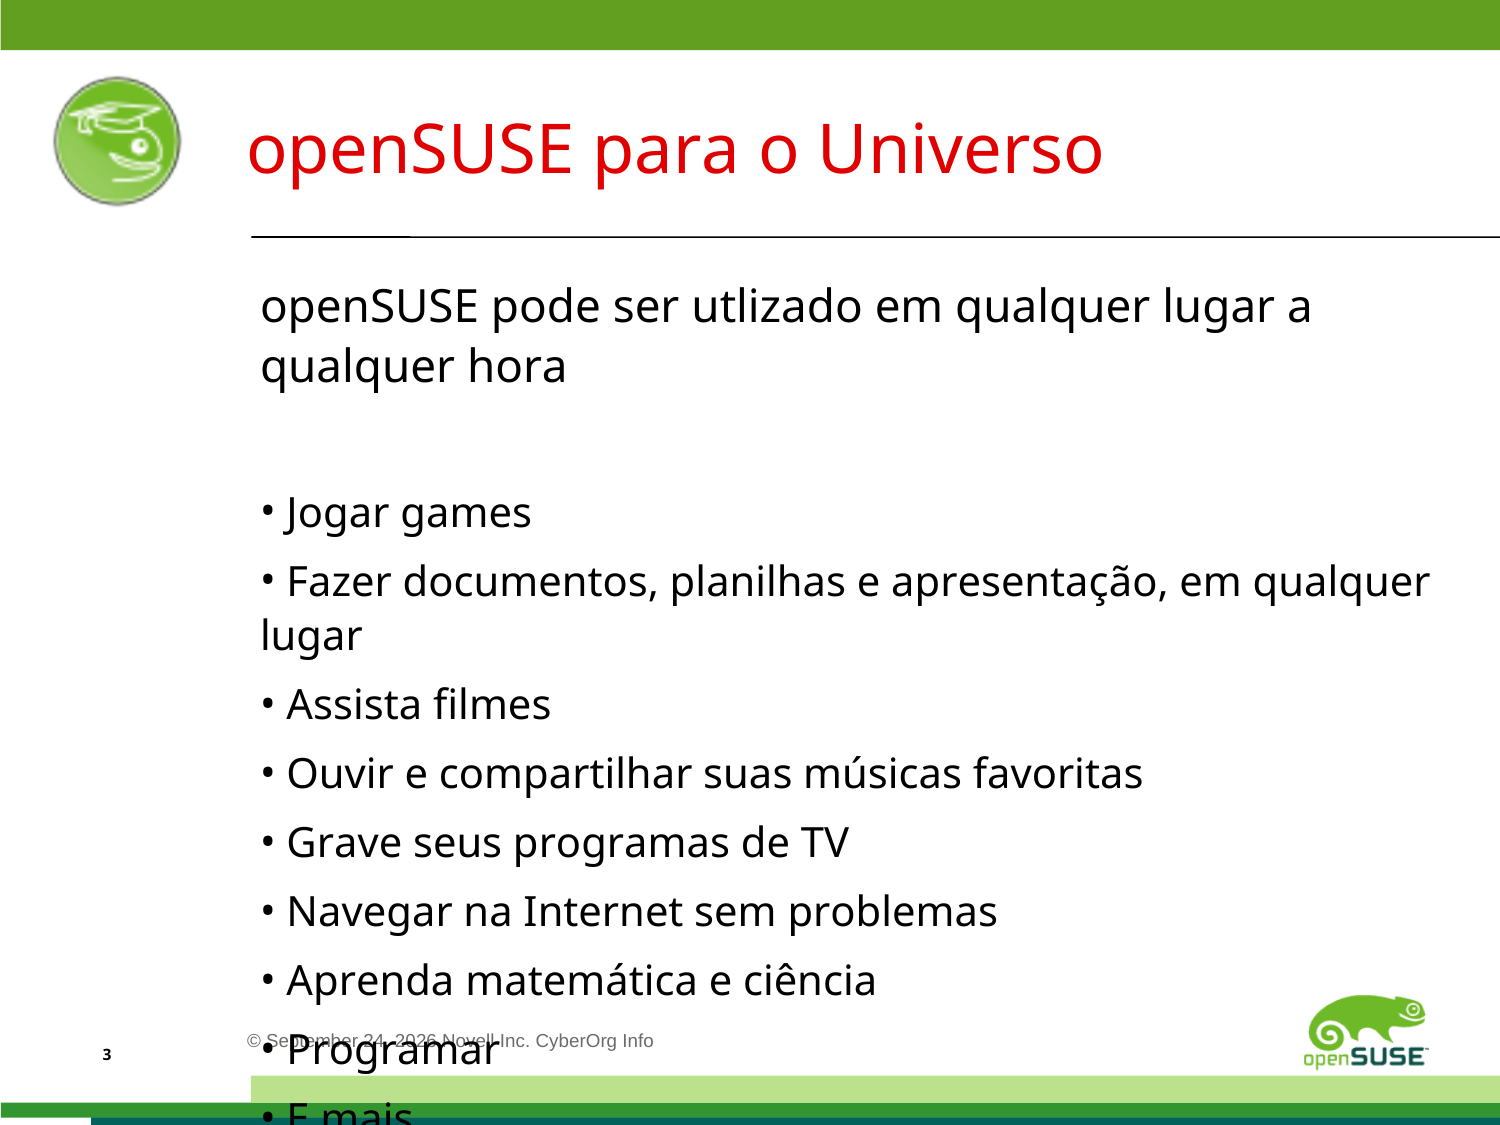

# openSUSE para o Universo
openSUSE pode ser utlizado em qualquer lugar a qualquer hora
 Jogar games
 Fazer documentos, planilhas e apresentação, em qualquer lugar
 Assista filmes
 Ouvir e compartilhar suas músicas favoritas
 Grave seus programas de TV
 Navegar na Internet sem problemas
 Aprenda matemática e ciência
 Programar
 E mais .......